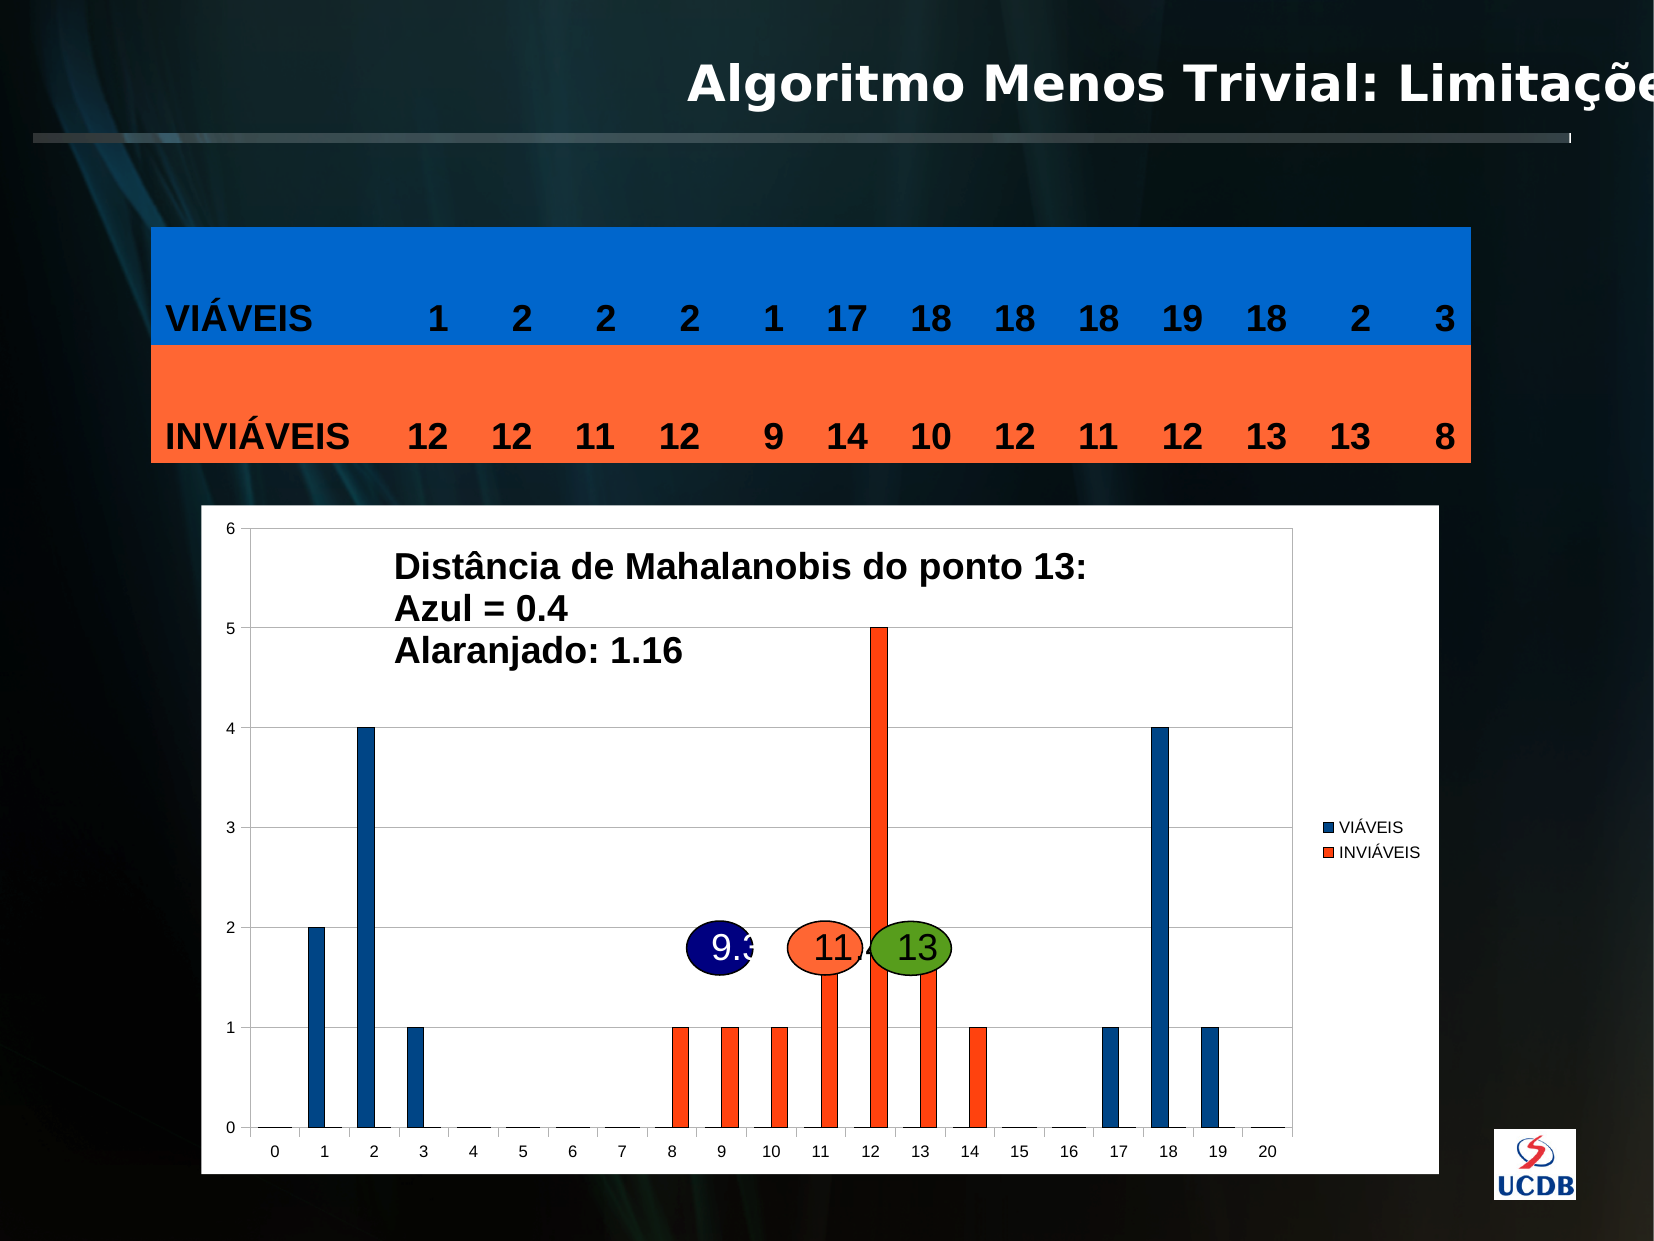

Algoritmo Menos Trivial: Limitações – Multimodal
| VIÁVEIS | 1 | 2 | 2 | 2 | 1 | 17 | 18 | 18 | 18 | 19 | 18 | 2 | 3 |
| --- | --- | --- | --- | --- | --- | --- | --- | --- | --- | --- | --- | --- | --- |
| INVIÁVEIS | 12 | 12 | 11 | 12 | 9 | 14 | 10 | 12 | 11 | 12 | 13 | 13 | 8 |
### Chart
| Category | VIÁVEIS | INVIÁVEIS |
|---|---|---|
| 0 | 0.0 | 0.0 |
| 1 | 2.0 | 0.0 |
| 2 | 4.0 | 0.0 |
| 3 | 1.0 | 0.0 |
| 4 | 0.0 | 0.0 |
| 5 | 0.0 | 0.0 |
| 6 | 0.0 | 0.0 |
| 7 | 0.0 | 0.0 |
| 8 | 0.0 | 1.0 |
| 9 | 0.0 | 1.0 |
| 10 | 0.0 | 1.0 |
| 11 | 0.0 | 2.0 |
| 12 | 0.0 | 5.0 |
| 13 | 0.0 | 2.0 |
| 14 | 0.0 | 1.0 |
| 15 | 0.0 | 0.0 |
| 16 | 0.0 | 0.0 |
| 17 | 1.0 | 0.0 |
| 18 | 4.0 | 0.0 |
| 19 | 1.0 | 0.0 |
| 20 | 0.0 | 0.0 |Distância de Mahalanobis do ponto 13:
Azul = 0.4
Alaranjado: 1.16
9.3
11.4
13